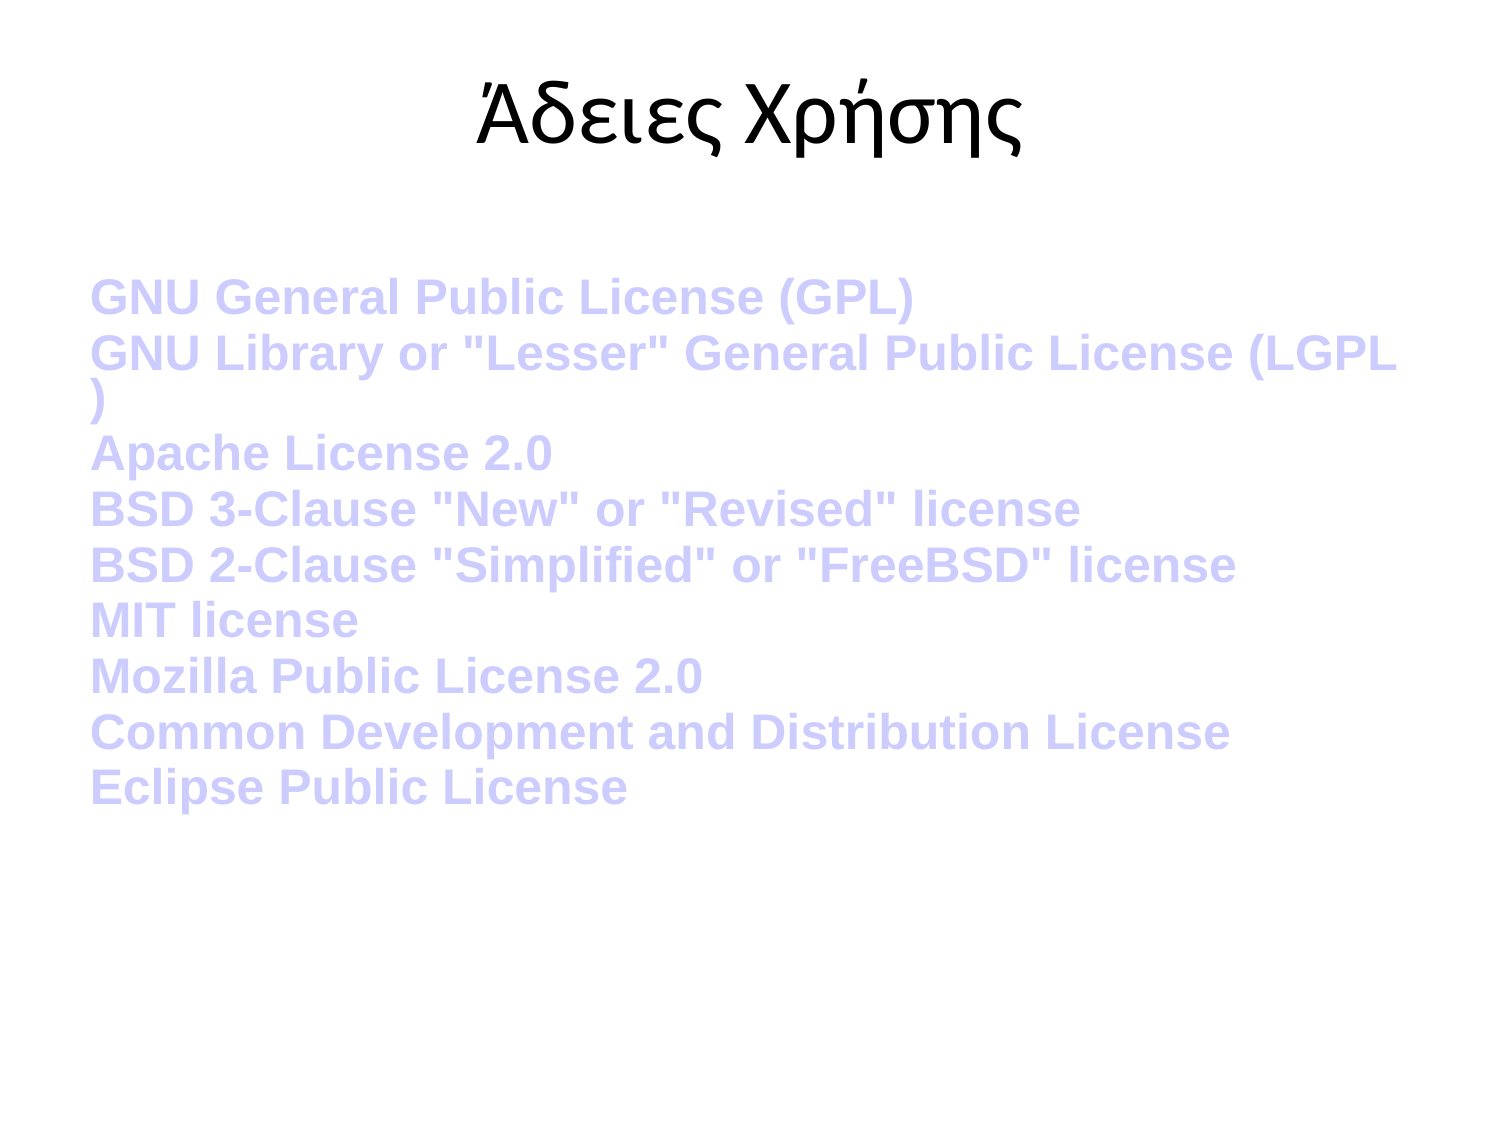

17/5/2013
Θεματα ΚτΠ/Γ
Άδειες Χρήσης
GNU General Public License (GPL)
GNU Library or "Lesser" General Public License (LGPL)
Apache License 2.0
BSD 3-Clause "New" or "Revised" license
BSD 2-Clause "Simplified" or "FreeBSD" license
MIT license
Mozilla Public License 2.0
Common Development and Distribution License
Eclipse Public License